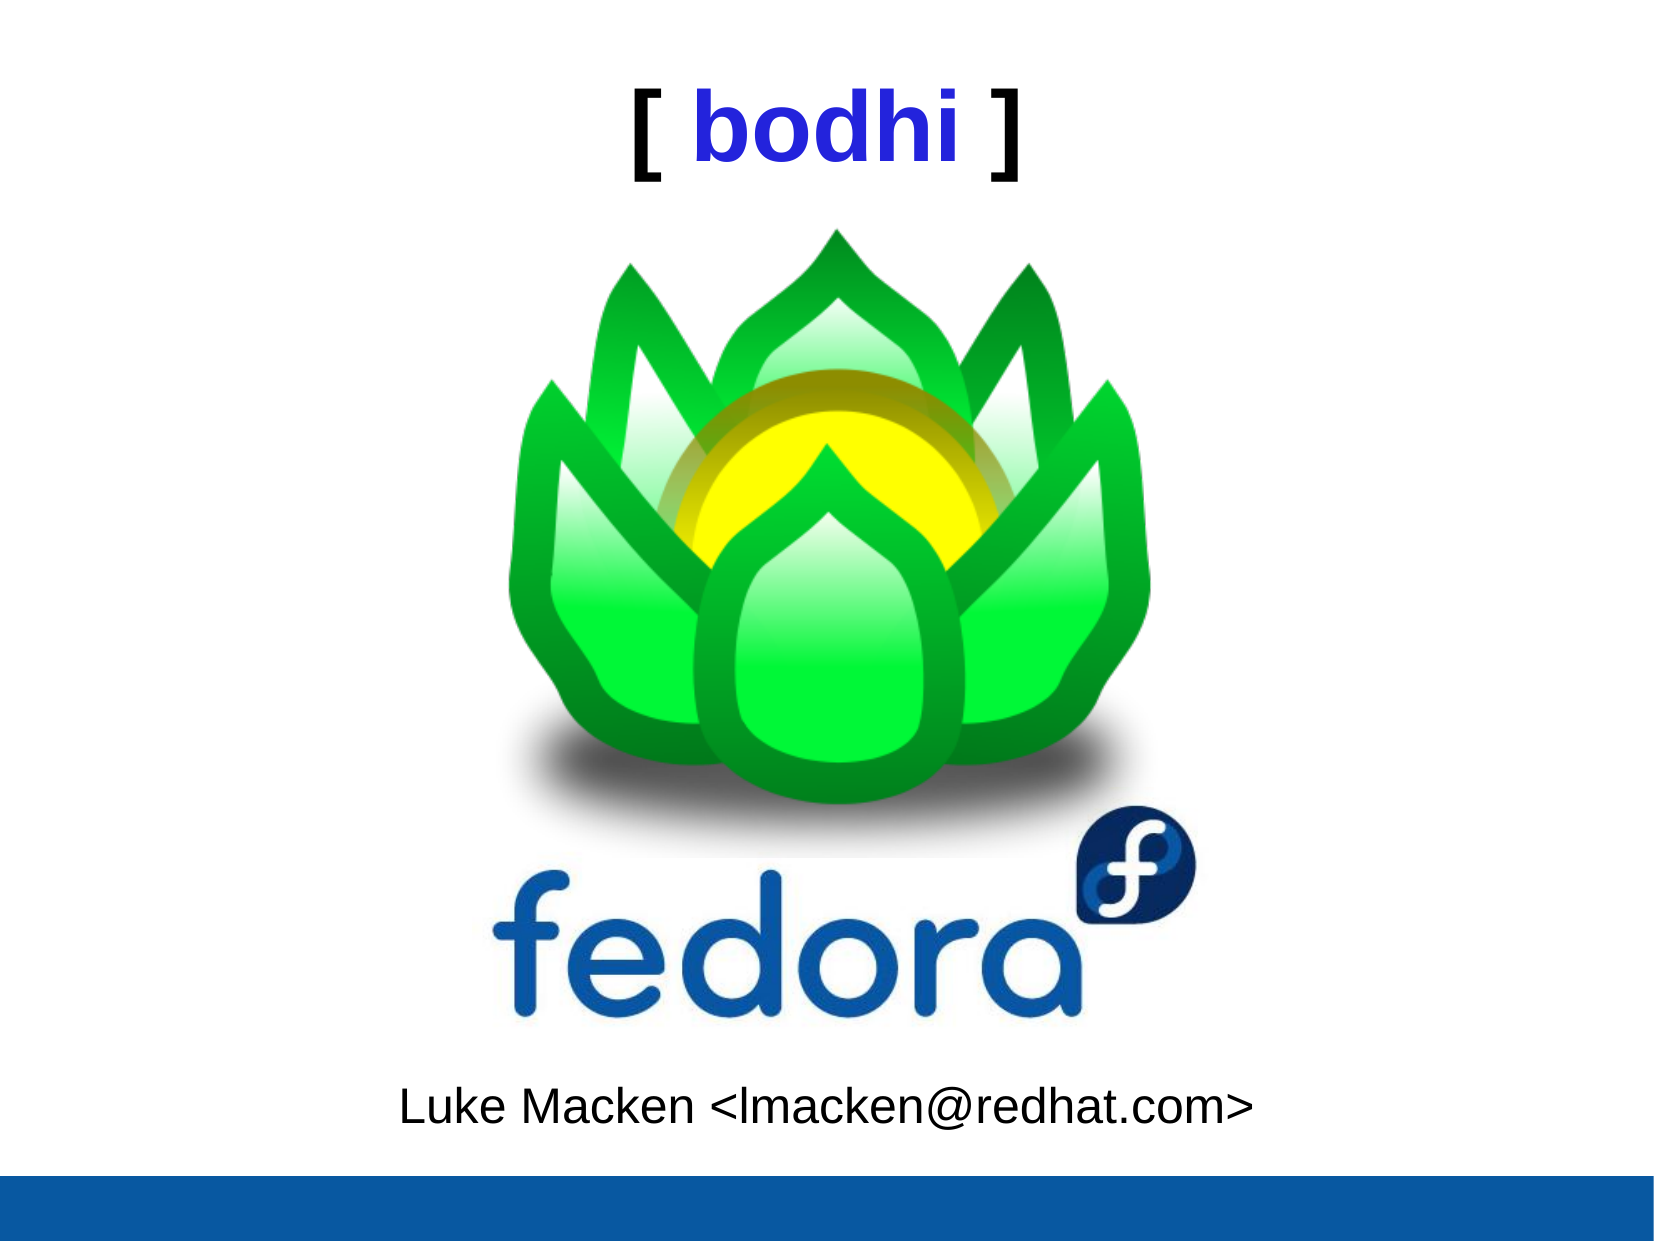

# [ bodhi ]
Luke Macken <lmacken@redhat.com>